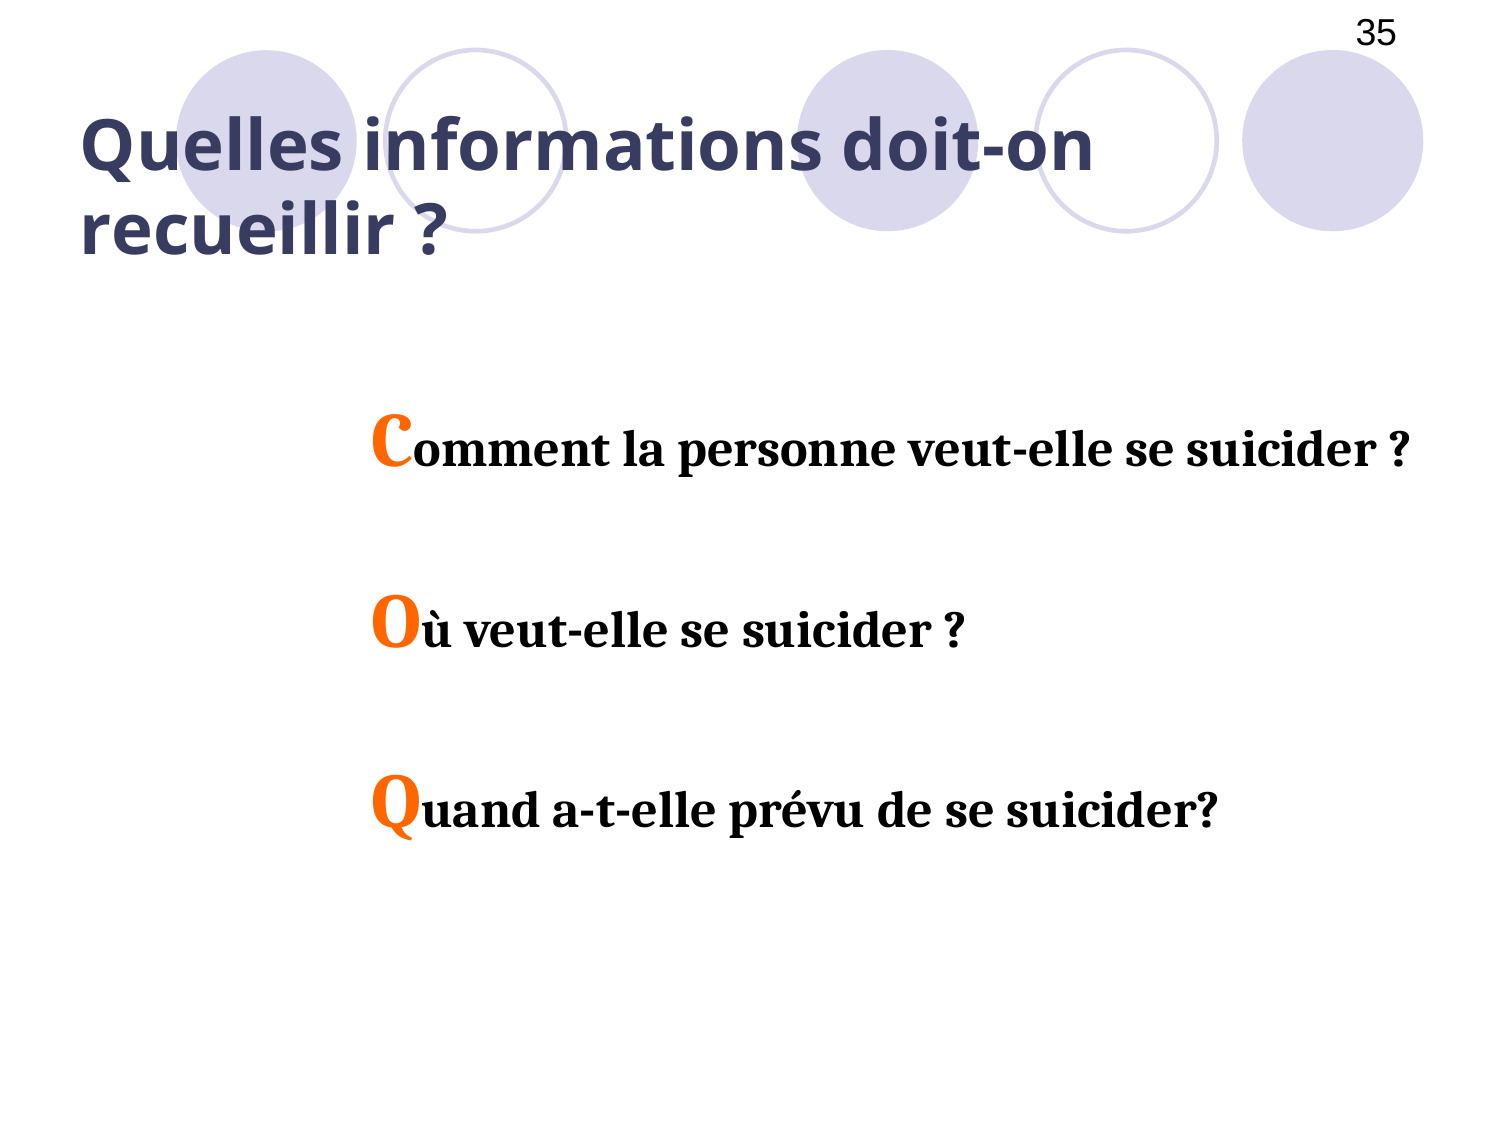

# Quelles informations doit-on recueillir ?
Comment la personne veut-elle se suicider ?
Où veut-elle se suicider ?
Quand a-t-elle prévu de se suicider?